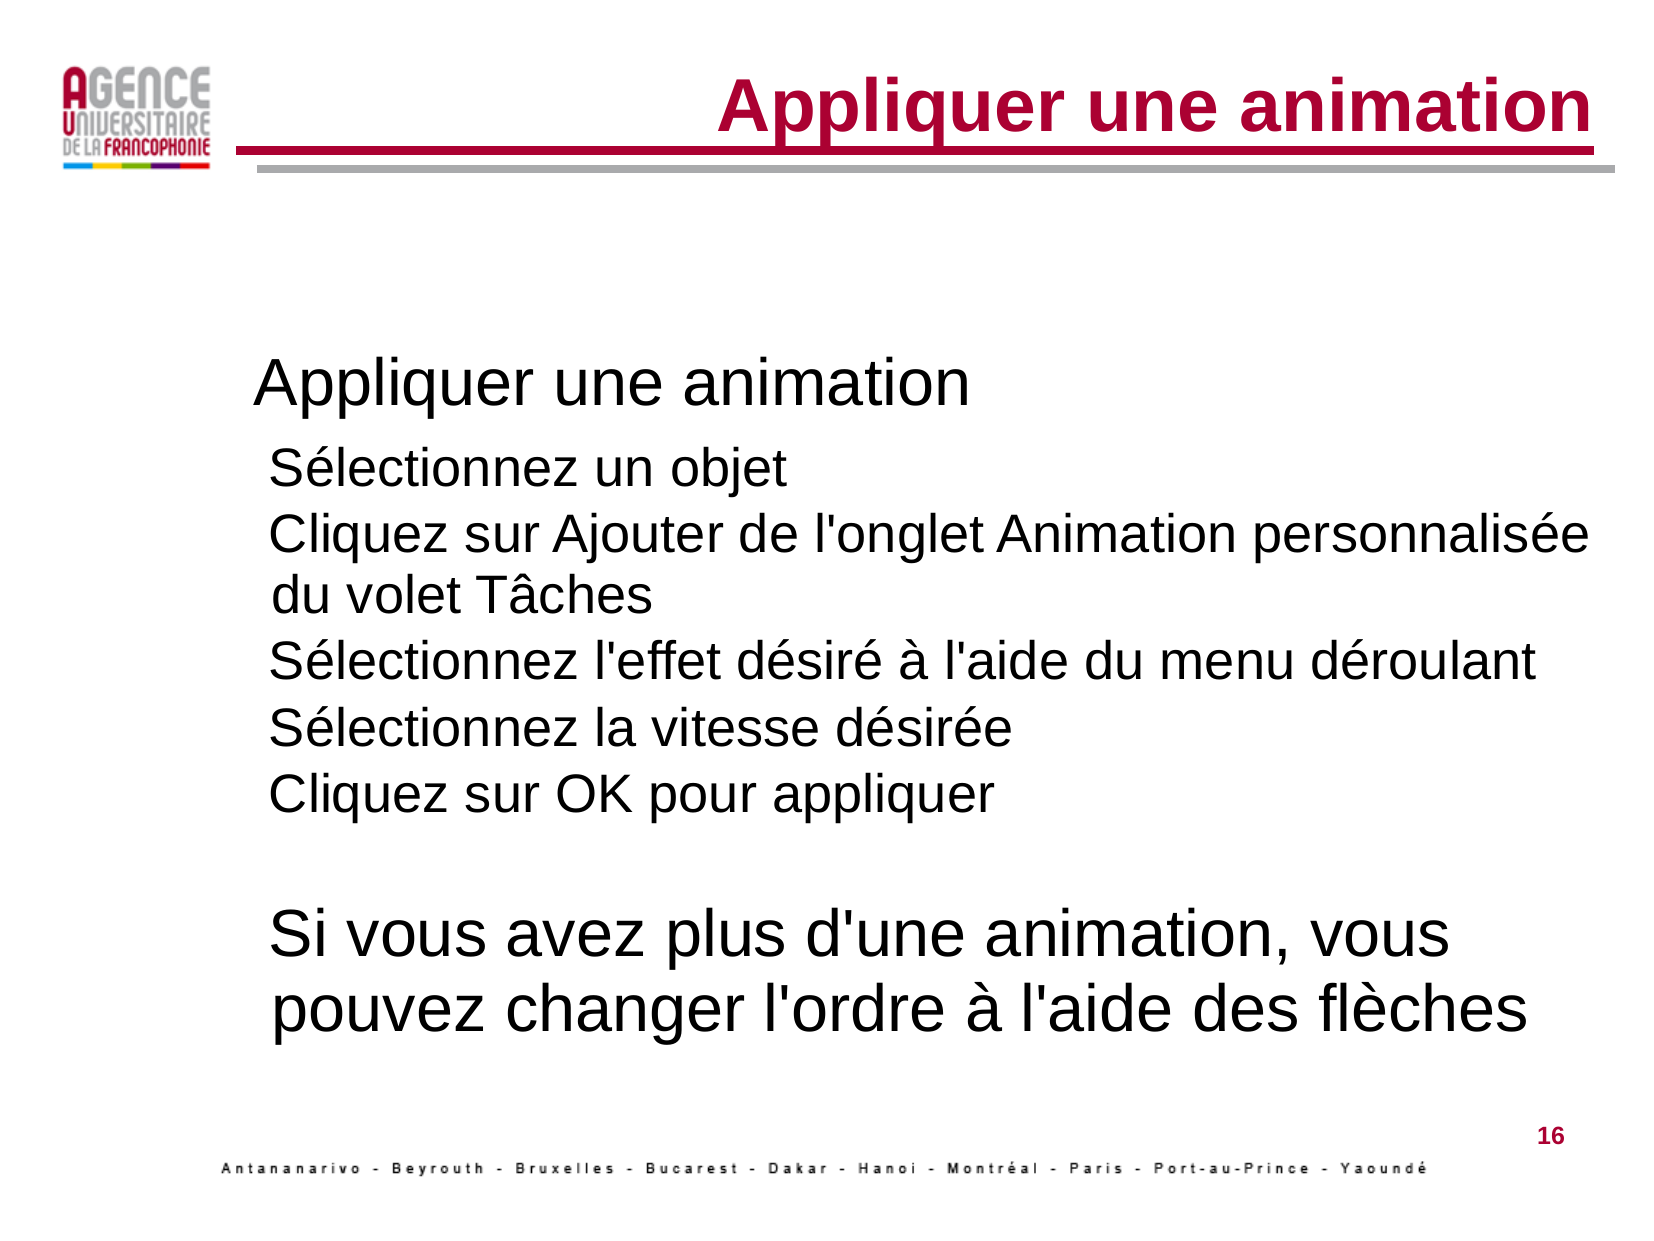

# Appliquer une animation
Appliquer une animation
 Sélectionnez un objet
 Cliquez sur Ajouter de l'onglet Animation personnalisée du volet Tâches
 Sélectionnez l'effet désiré à l'aide du menu déroulant
 Sélectionnez la vitesse désirée
 Cliquez sur OK pour appliquer
 Si vous avez plus d'une animation, vous pouvez changer l'ordre à l'aide des flèches
16